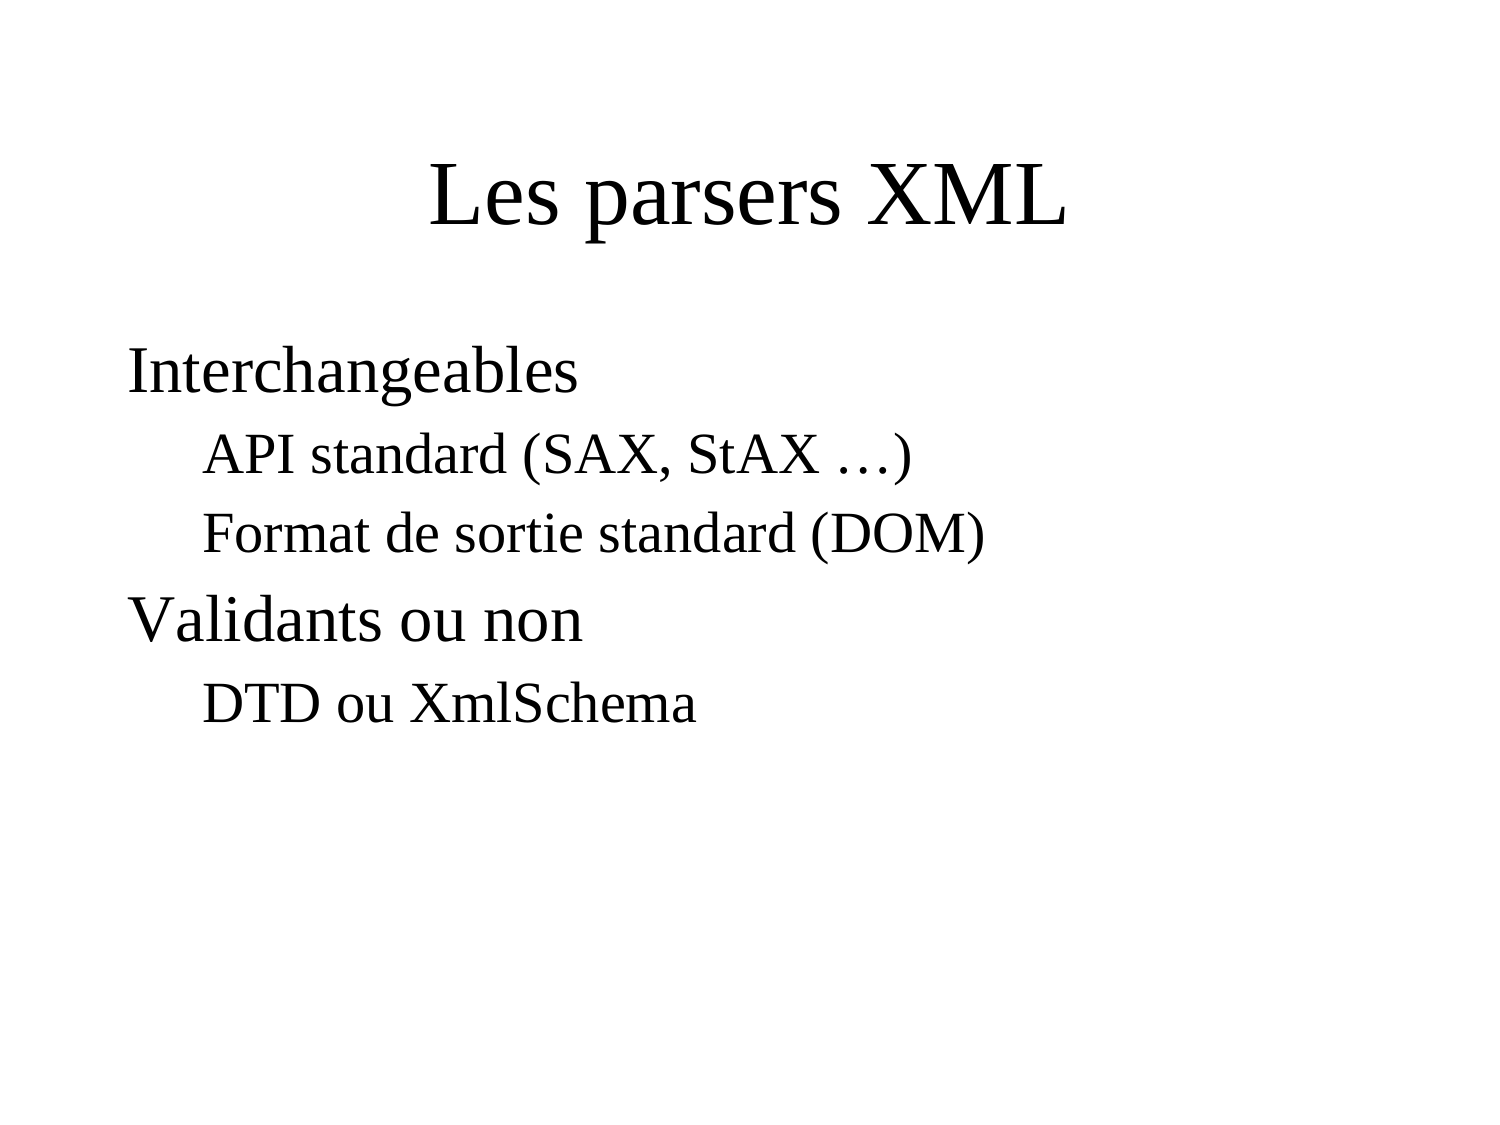

# Les parsers XML
Interchangeables
API standard (SAX, StAX …)
Format de sortie standard (DOM)
Validants ou non
DTD ou XmlSchema